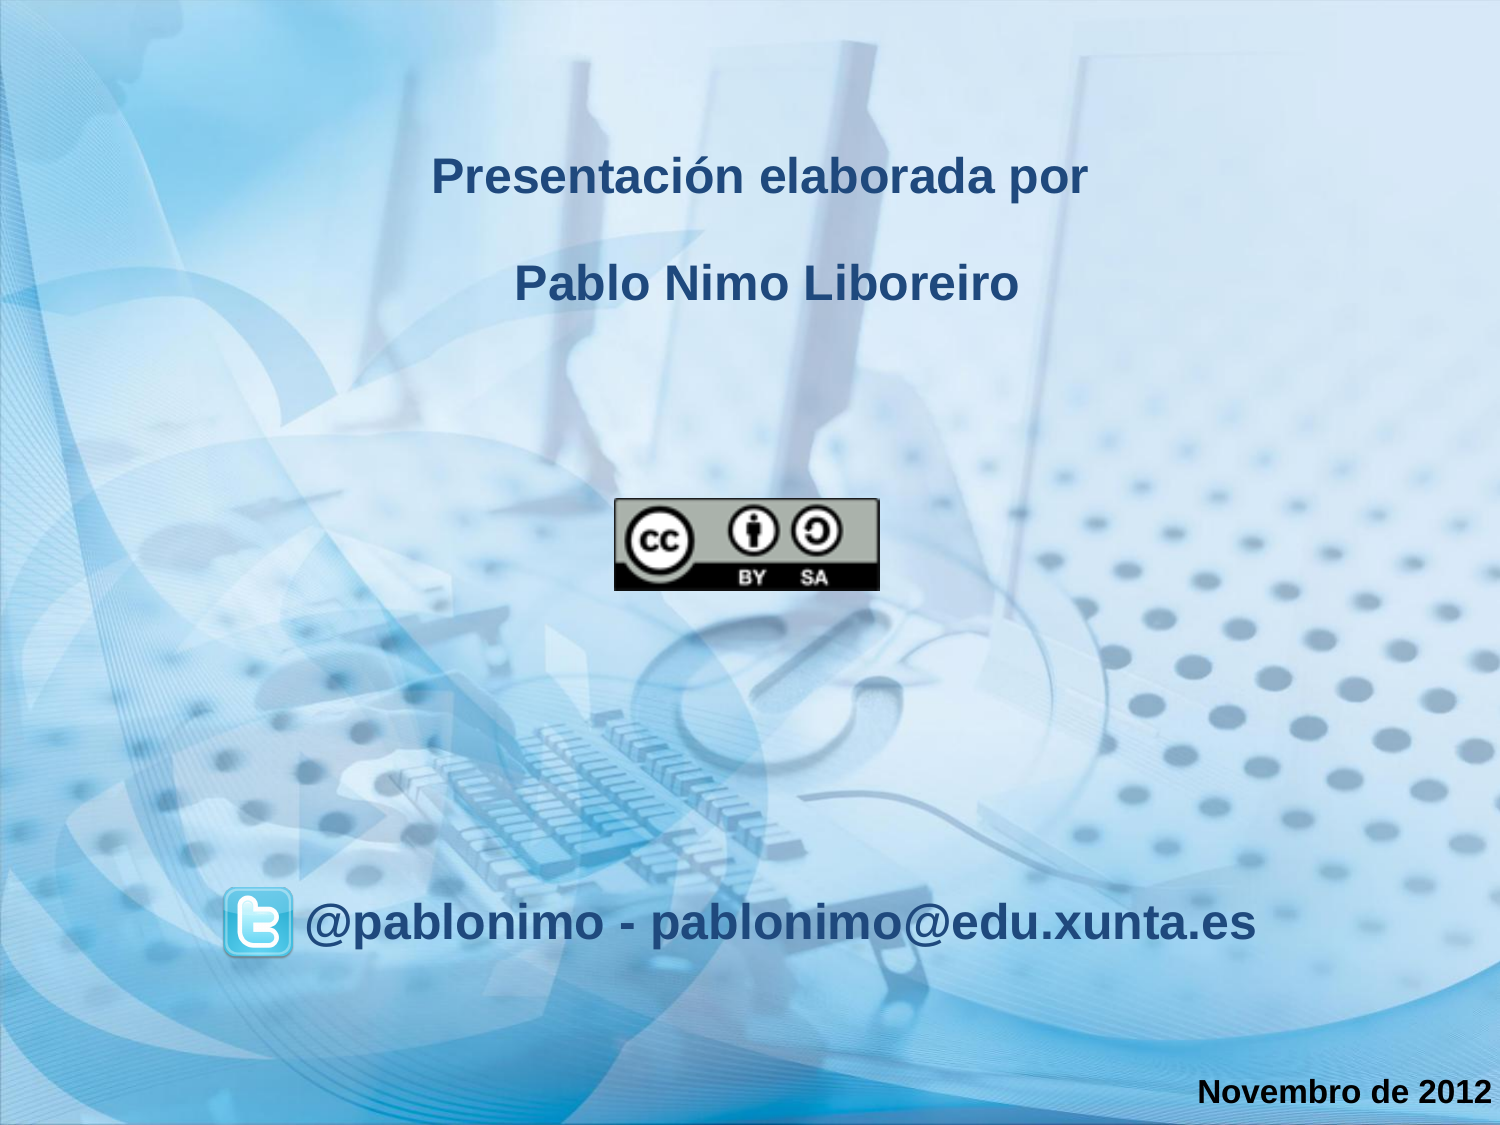

Presentación elaborada por
Pablo Nimo Liboreiro
@pablonimo - pablonimo@edu.xunta.es
Novembro de 2012